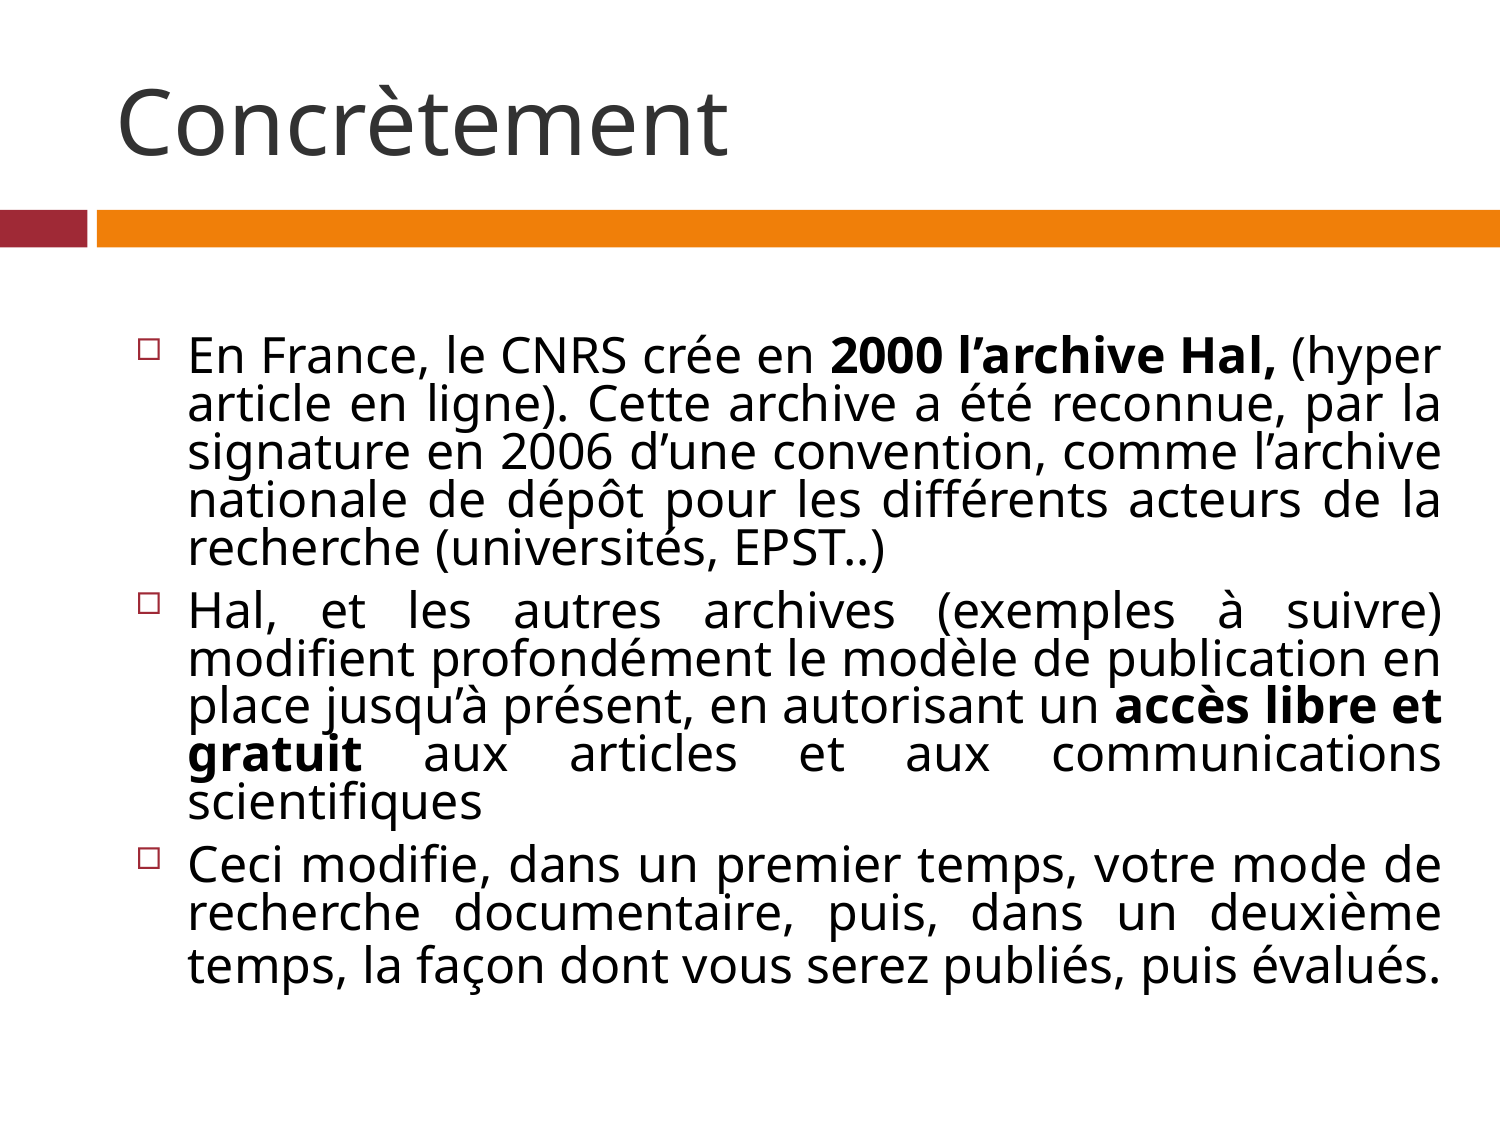

# Concrètement
En France, le CNRS crée en 2000 l’archive Hal, (hyper article en ligne). Cette archive a été reconnue, par la signature en 2006 d’une convention, comme l’archive nationale de dépôt pour les différents acteurs de la recherche (universités, EPST..)
Hal, et les autres archives (exemples à suivre) modifient profondément le modèle de publication en place jusqu’à présent, en autorisant un accès libre et gratuit aux articles et aux communications scientifiques
Ceci modifie, dans un premier temps, votre mode de recherche documentaire, puis, dans un deuxième temps, la façon dont vous serez publiés, puis évalués.